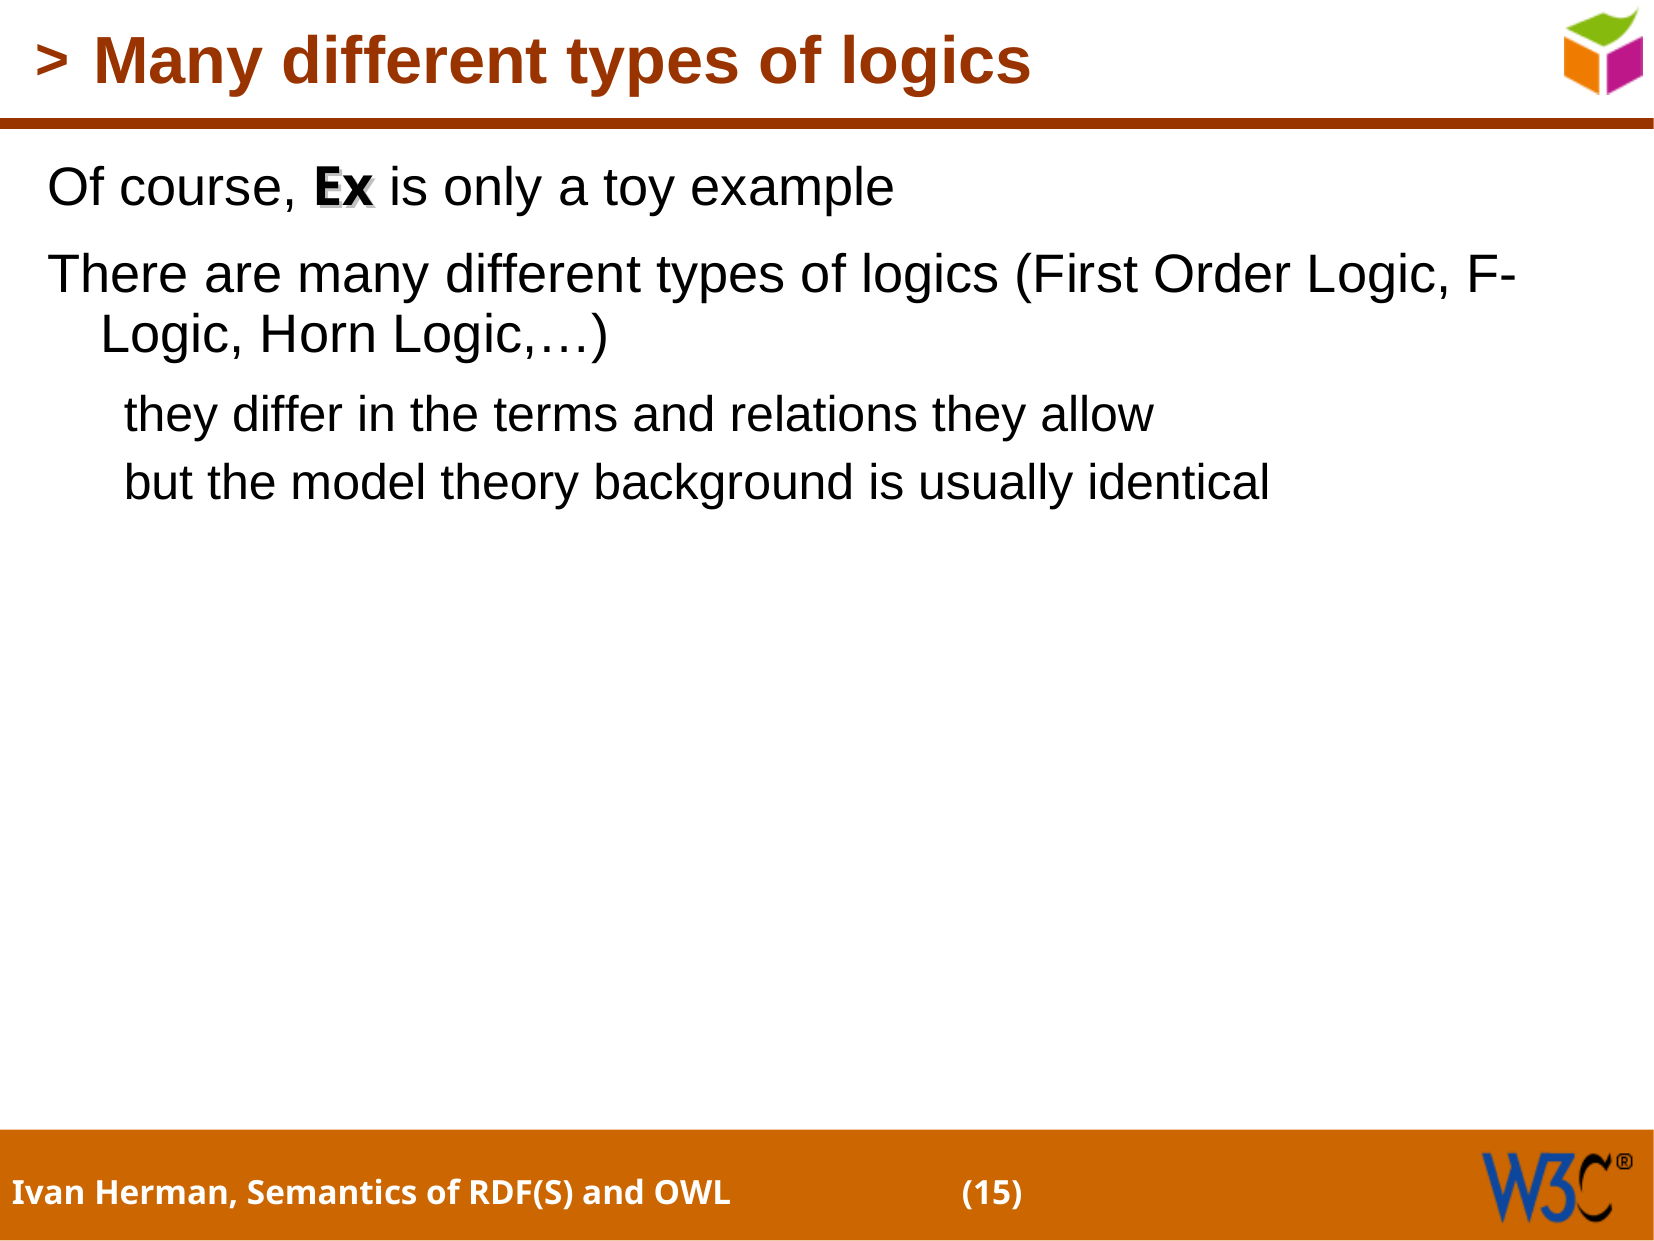

# Many different types of logics
Of course, Ex is only a toy example
There are many different types of logics (First Order Logic, F-Logic, Horn Logic,…)
they differ in the terms and relations they allow
but the model theory background is usually identical